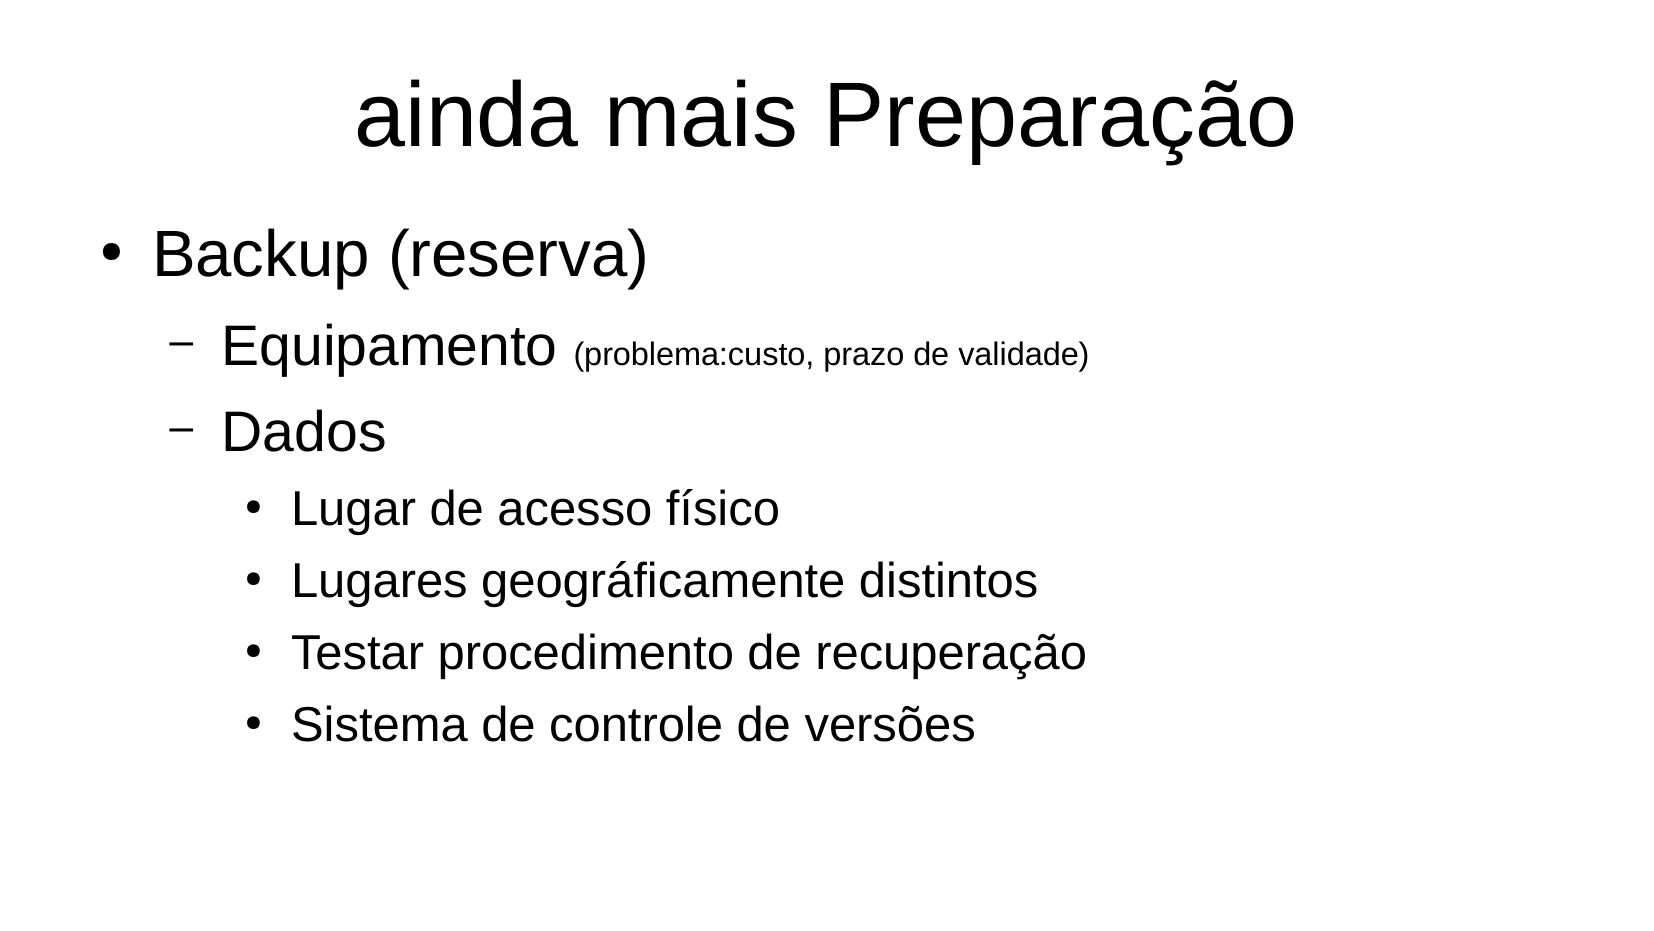

# ainda mais Preparação
Backup (reserva)
Equipamento (problema:custo, prazo de validade)
Dados
Lugar de acesso físico
Lugares geográficamente distintos
Testar procedimento de recuperação
Sistema de controle de versões